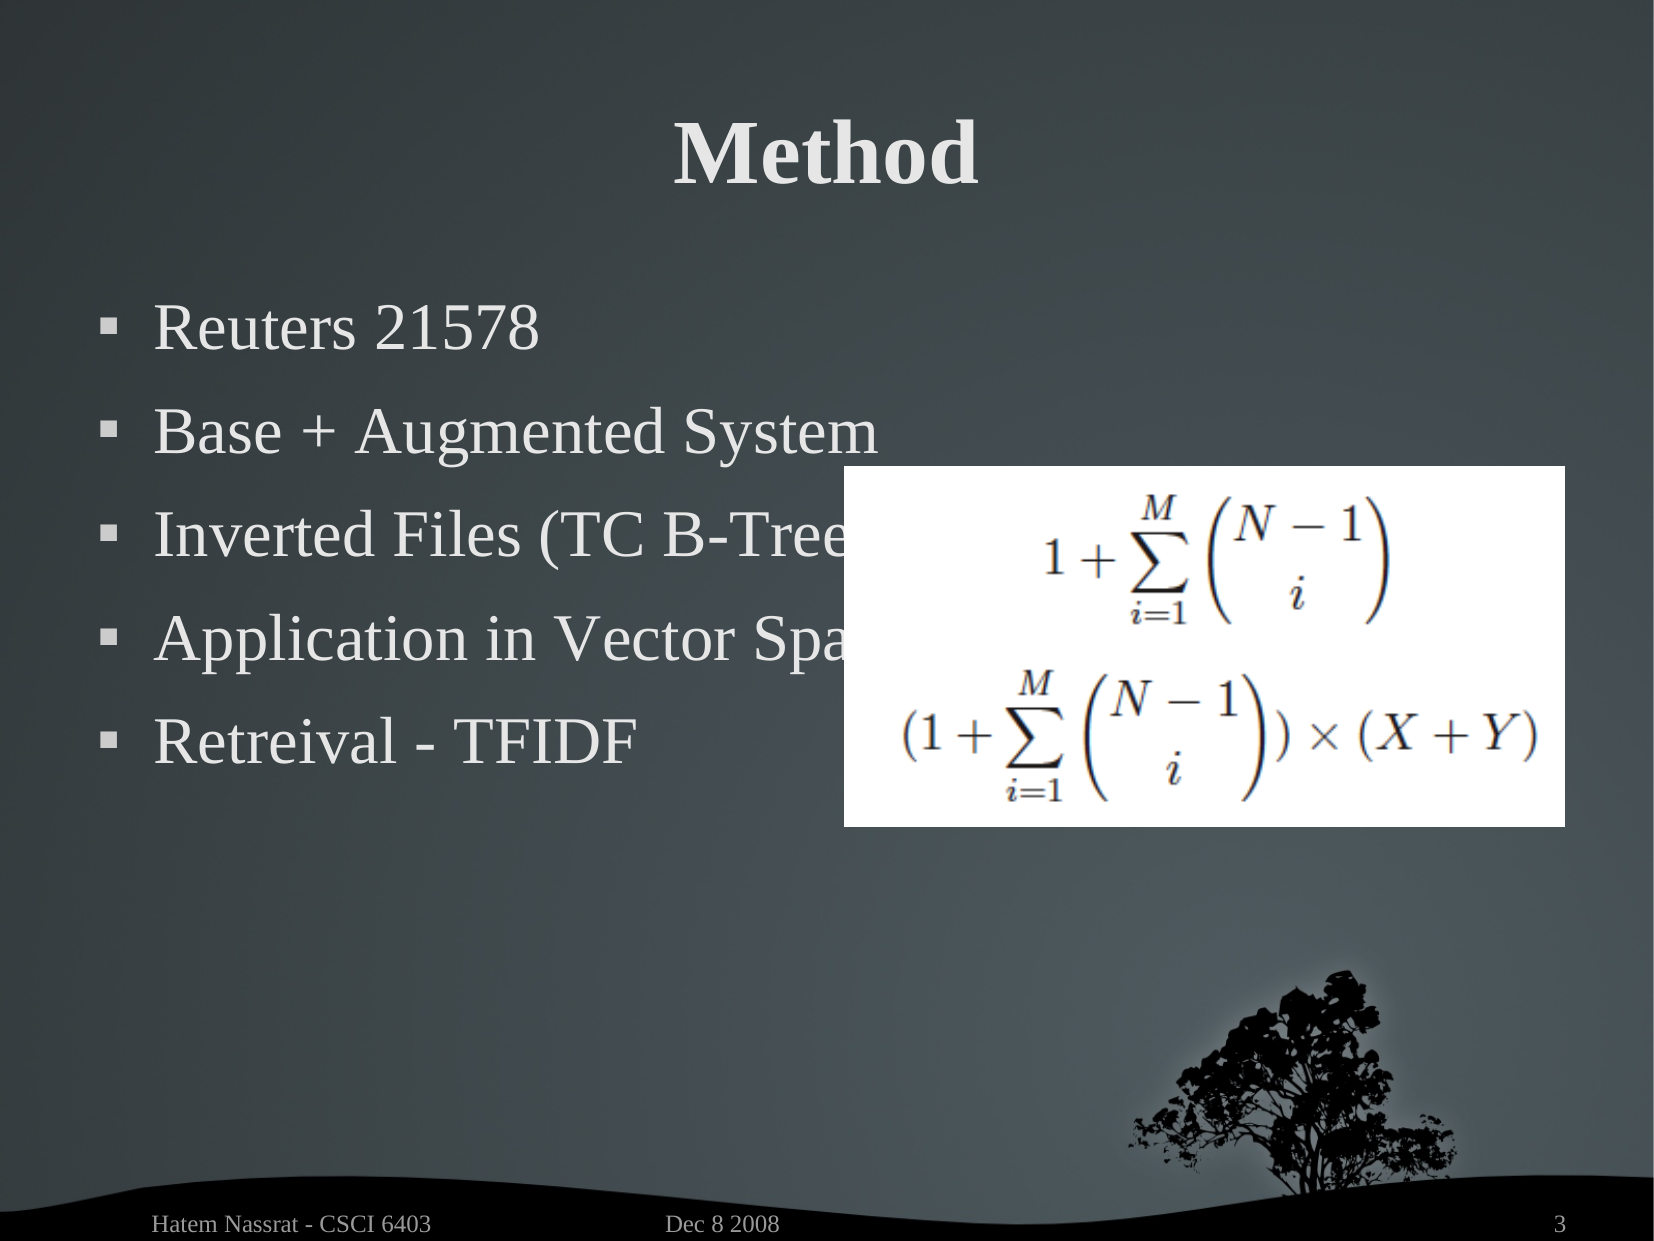

# Method
Reuters 21578
Base + Augmented System
Inverted Files (TC B-Tree)
Application in Vector Space
Retreival - TFIDF
Hatem Nassrat - CSCI 6403
Dec 8 2008
3